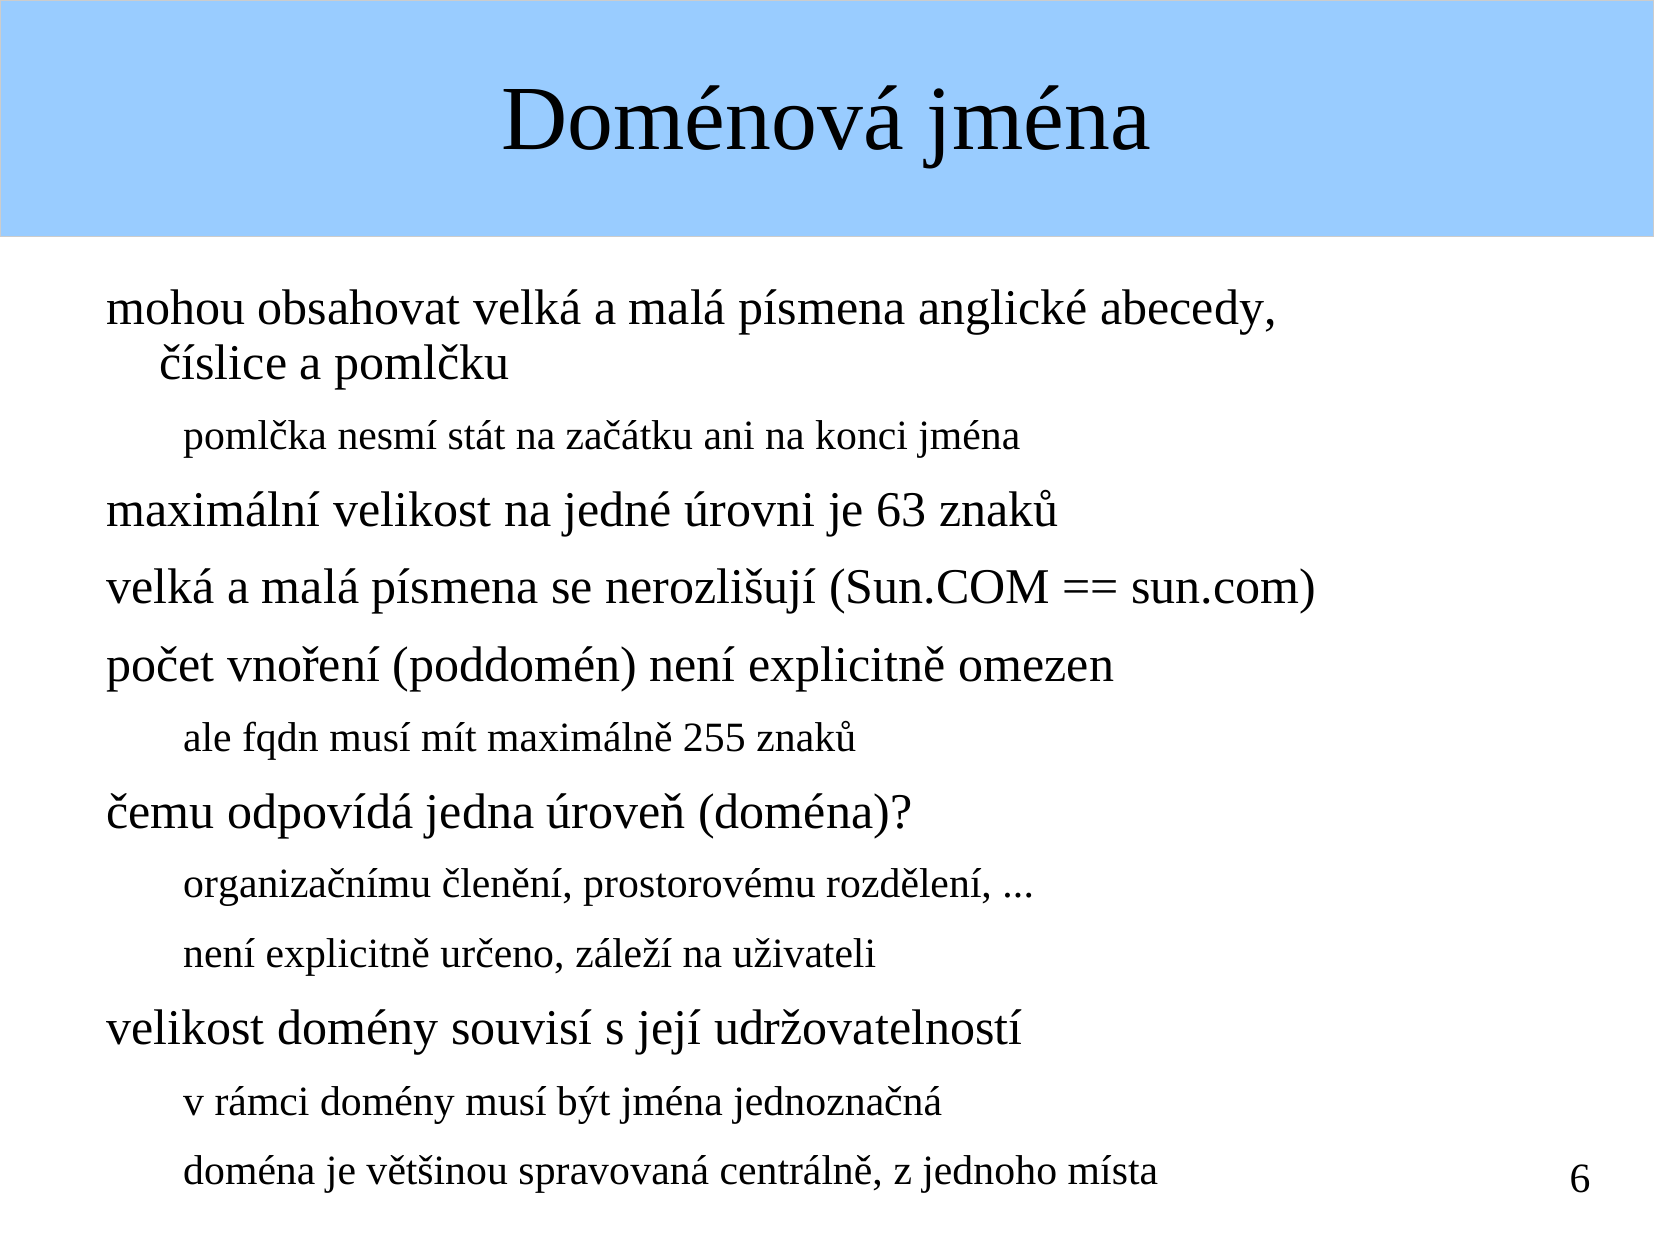

# Doménová jména
mohou obsahovat velká a malá písmena anglické abecedy, číslice a pomlčku
pomlčka nesmí stát na začátku ani na konci jména
maximální velikost na jedné úrovni je 63 znaků
velká a malá písmena se nerozlišují (Sun.COM == sun.com)
počet vnoření (poddomén) není explicitně omezen
ale fqdn musí mít maximálně 255 znaků
čemu odpovídá jedna úroveň (doména)?
organizačnímu členění, prostorovému rozdělení, ...
není explicitně určeno, záleží na uživateli
velikost domény souvisí s její udržovatelností
v rámci domény musí být jména jednoznačná
doména je většinou spravovaná centrálně, z jednoho místa